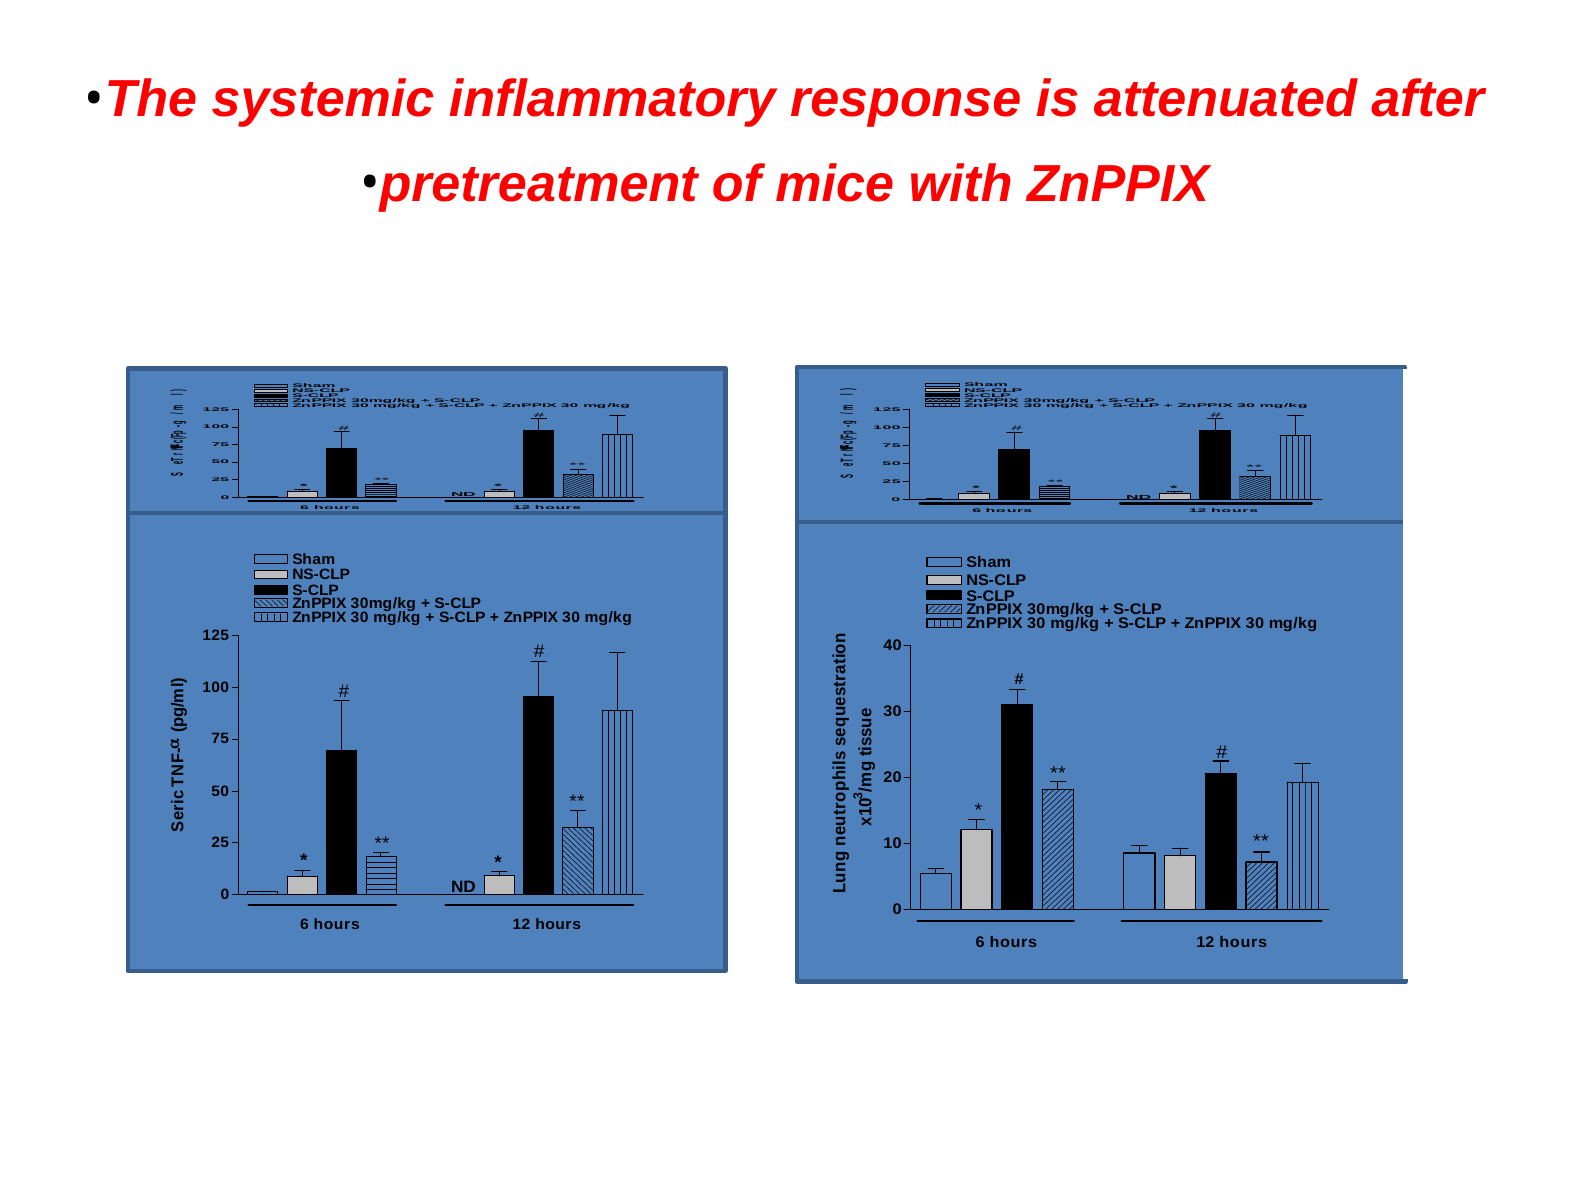

The systemic inflammatory response is attenuated after
pretreatment of mice with ZnPPIX